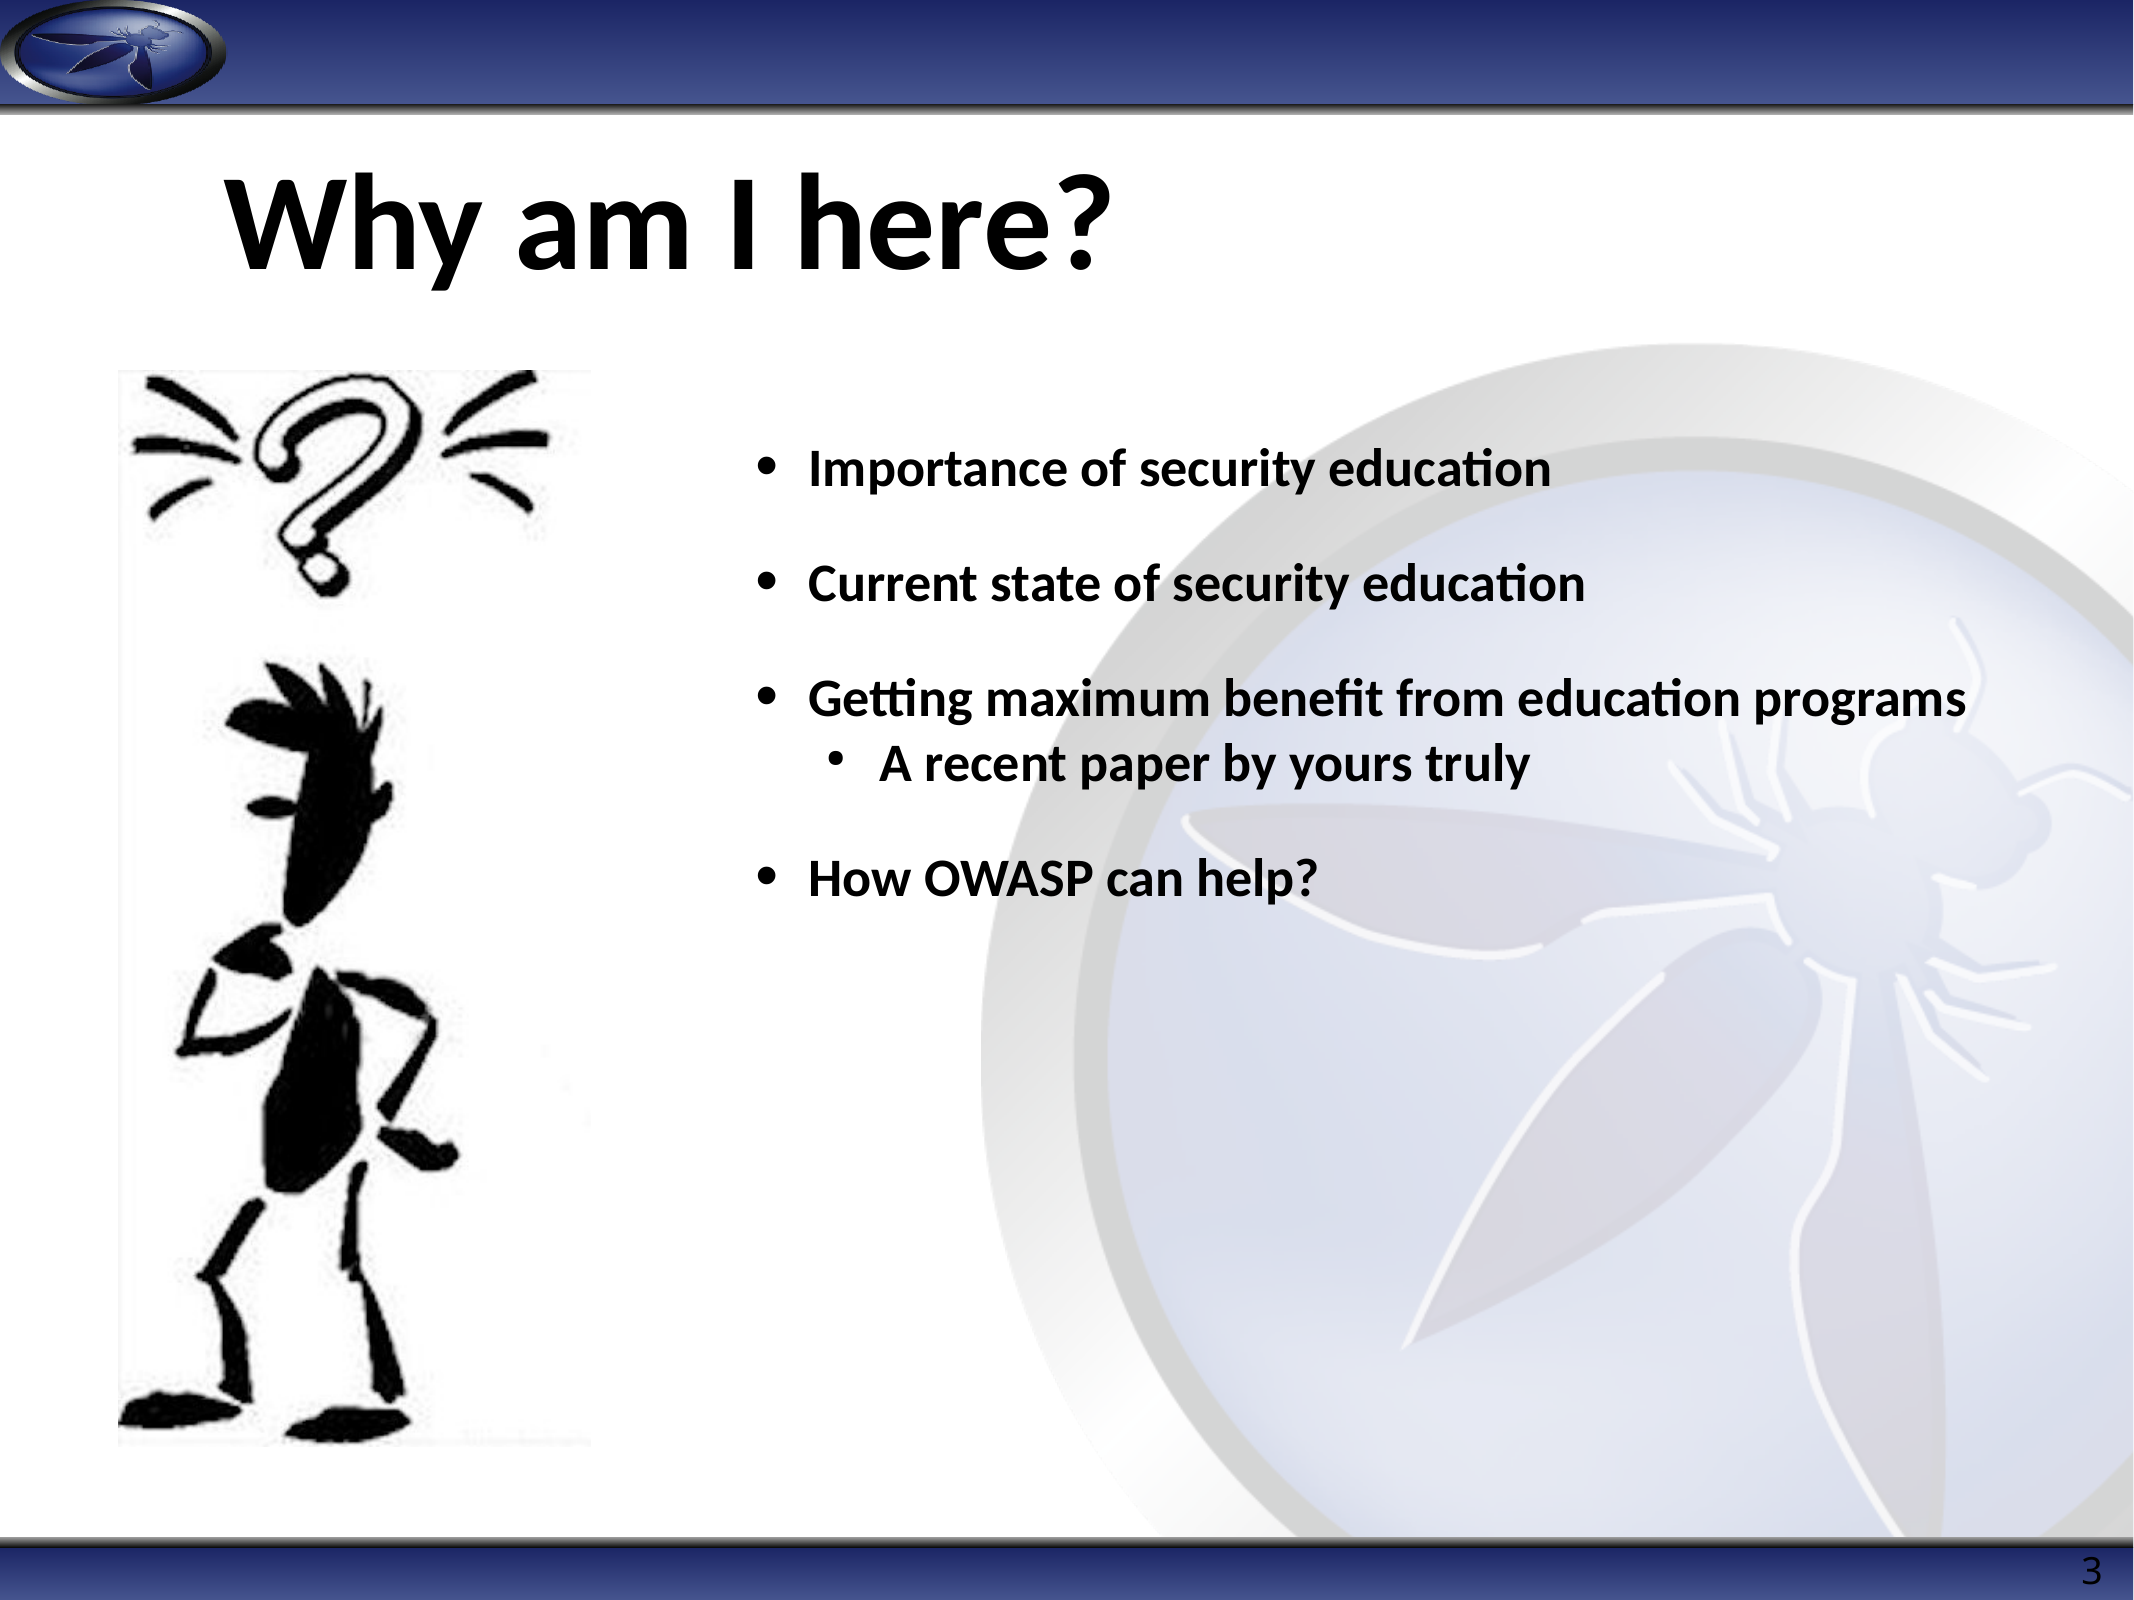

# Why am I here?
Importance of security education
Current state of security education
Getting maximum benefit from education programs
A recent paper by yours truly
How OWASP can help?